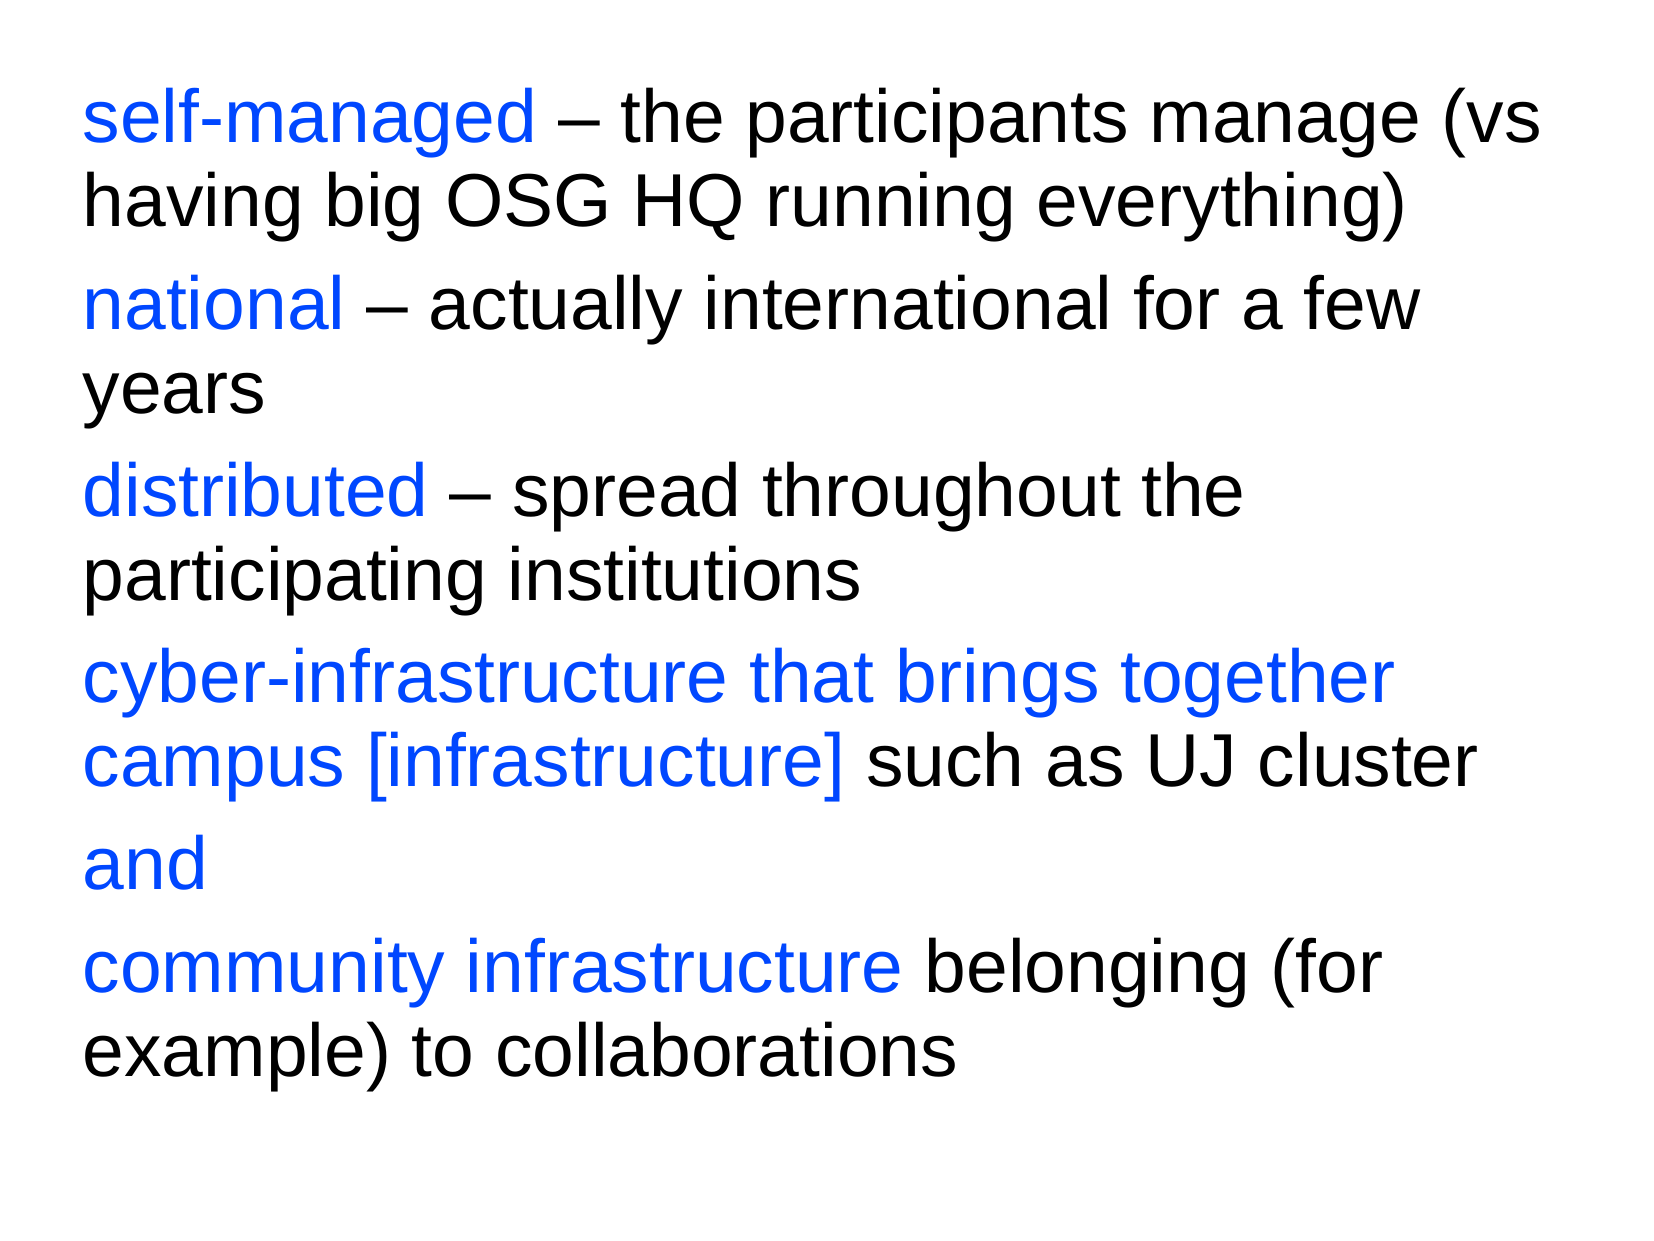

# self-managed – the participants manage (vs having big OSG HQ running everything)
national – actually international for a few years
distributed – spread throughout the participating institutions
cyber-infrastructure that brings together campus [infrastructure] such as UJ cluster
and
community infrastructure belonging (for example) to collaborations